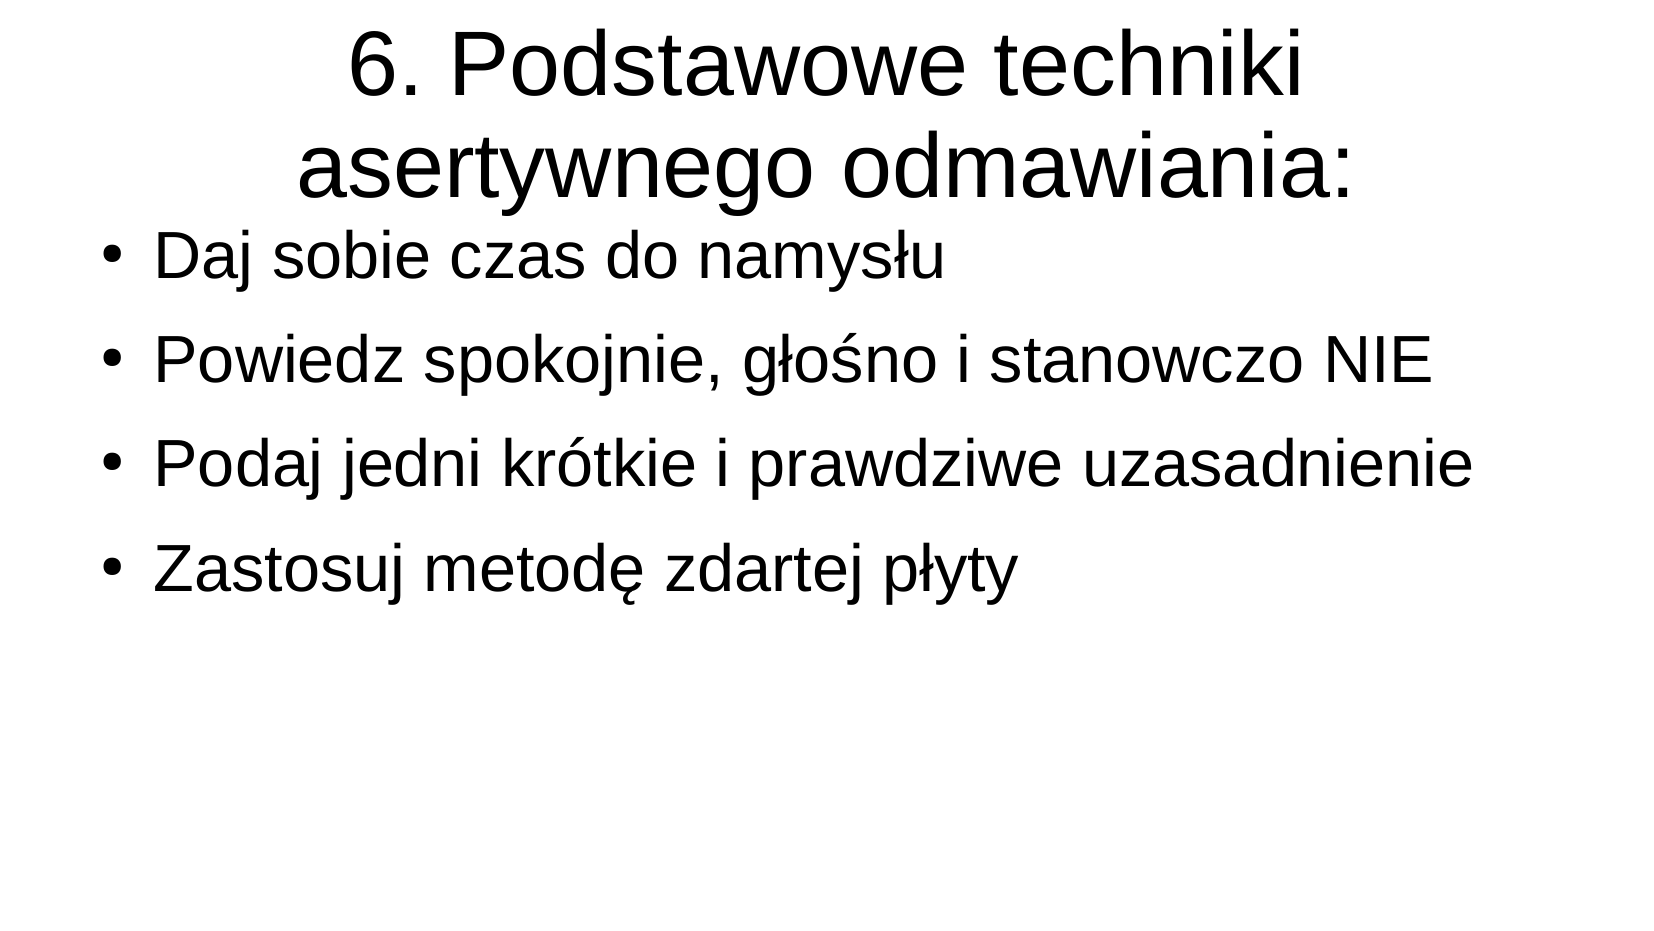

# 6. Podstawowe techniki asertywnego odmawiania:
Daj sobie czas do namysłu
Powiedz spokojnie, głośno i stanowczo NIE
Podaj jedni krótkie i prawdziwe uzasadnienie
Zastosuj metodę zdartej płyty